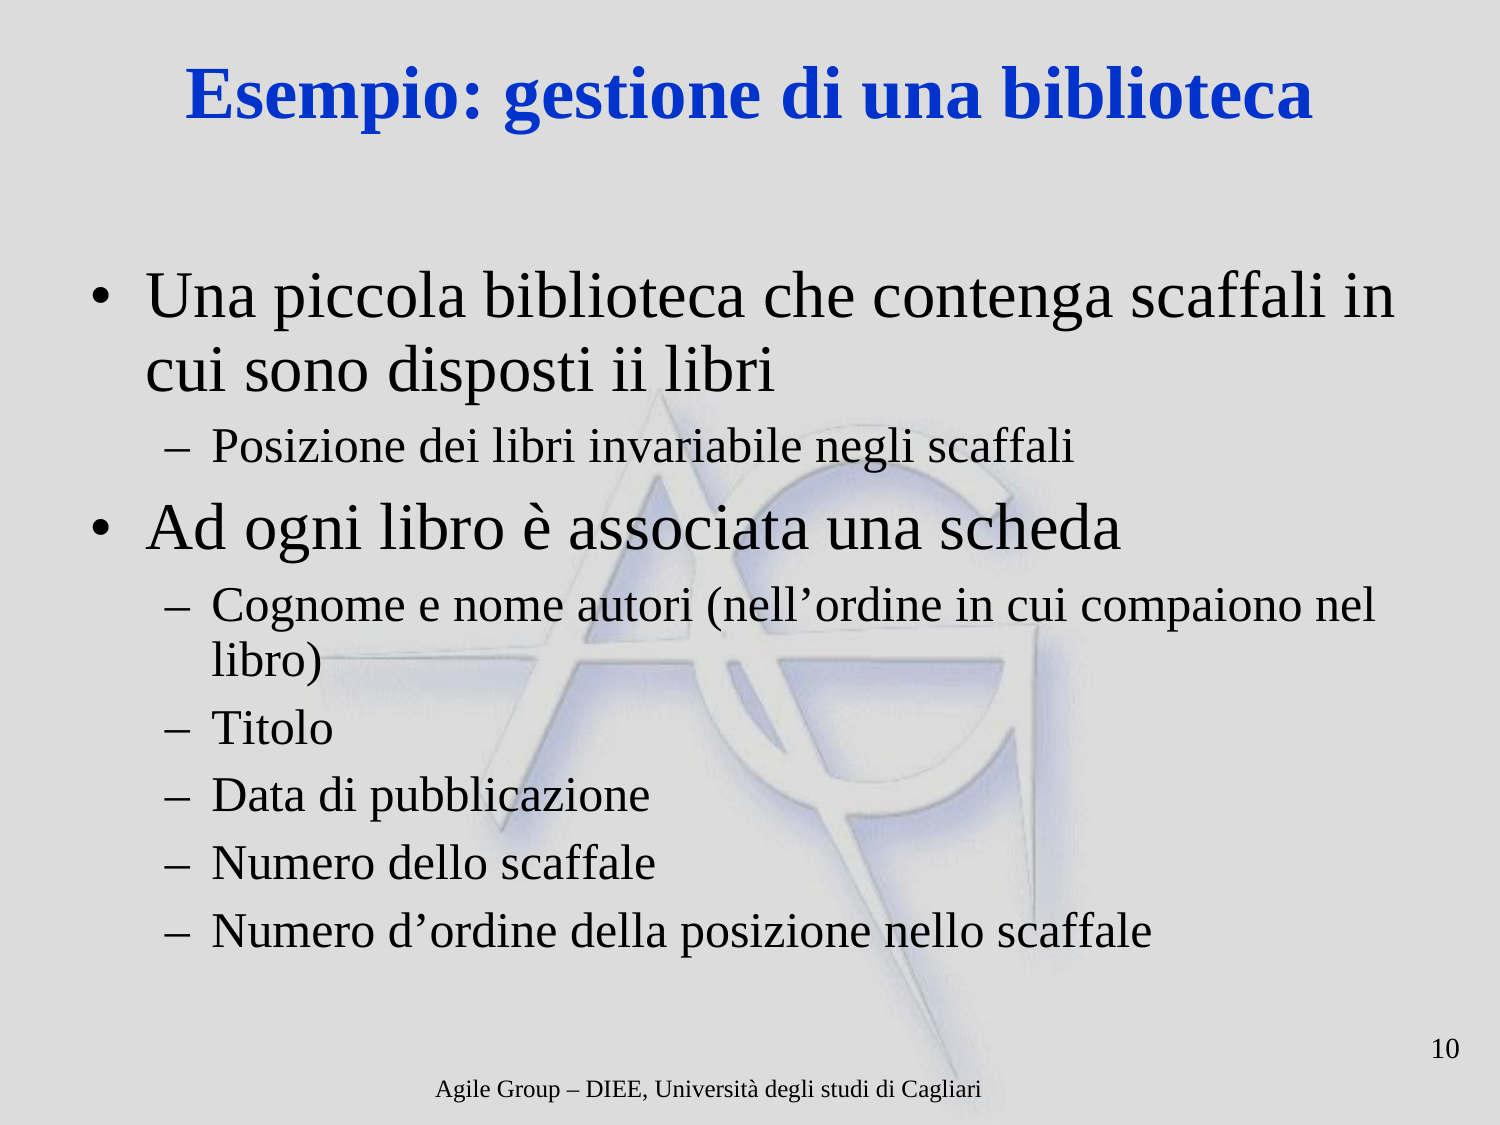

# Esempio: gestione di una biblioteca
Una piccola biblioteca che contenga scaffali in cui sono disposti ii libri
Posizione dei libri invariabile negli scaffali
Ad ogni libro è associata una scheda
Cognome e nome autori (nell’ordine in cui compaiono nel libro)
Titolo
Data di pubblicazione
Numero dello scaffale
Numero d’ordine della posizione nello scaffale
10